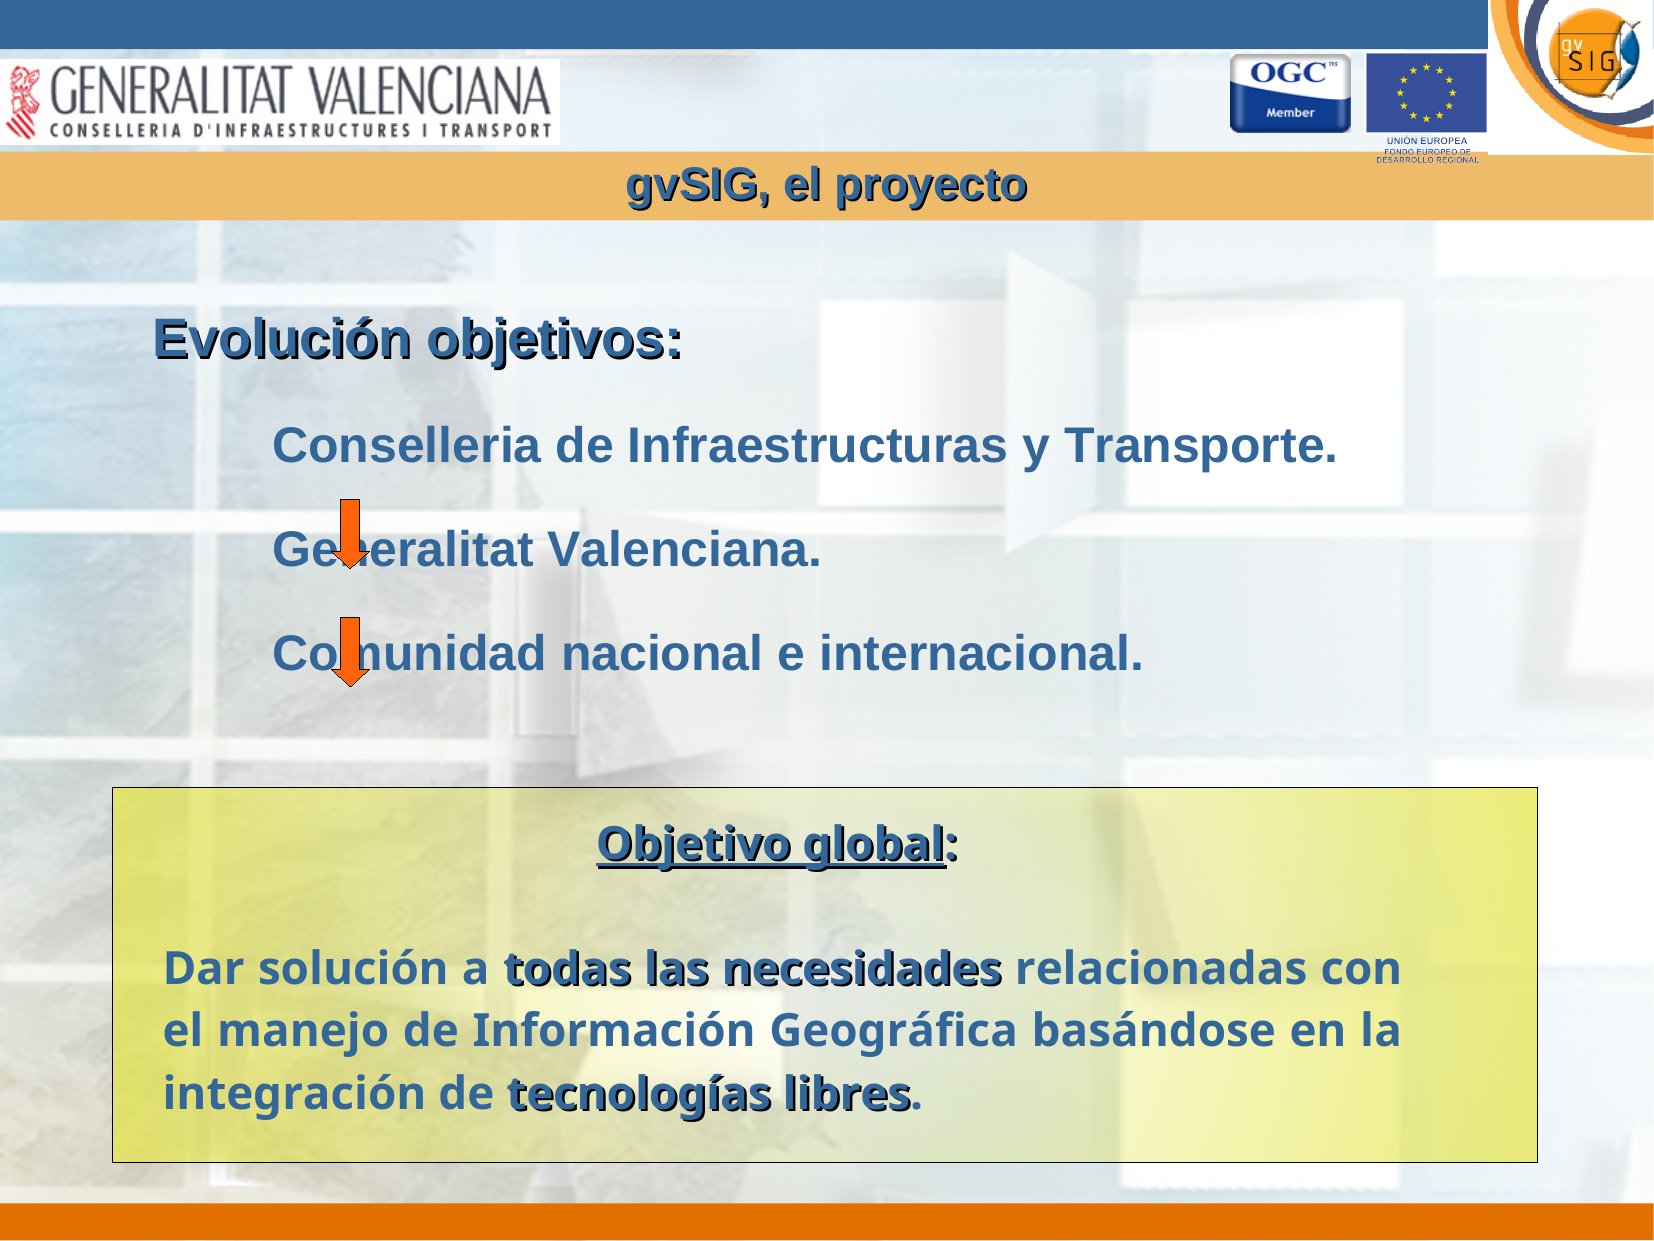

gvSIG, el proyecto
Evolución objetivos:
 Conselleria de Infraestructuras y Transporte.
 Generalitat Valenciana.
 Comunidad nacional e internacional.
Objetivo global:
Dar solución a todas las necesidades relacionadas con el manejo de Información Geográfica basándose en la integración de tecnologías libres.